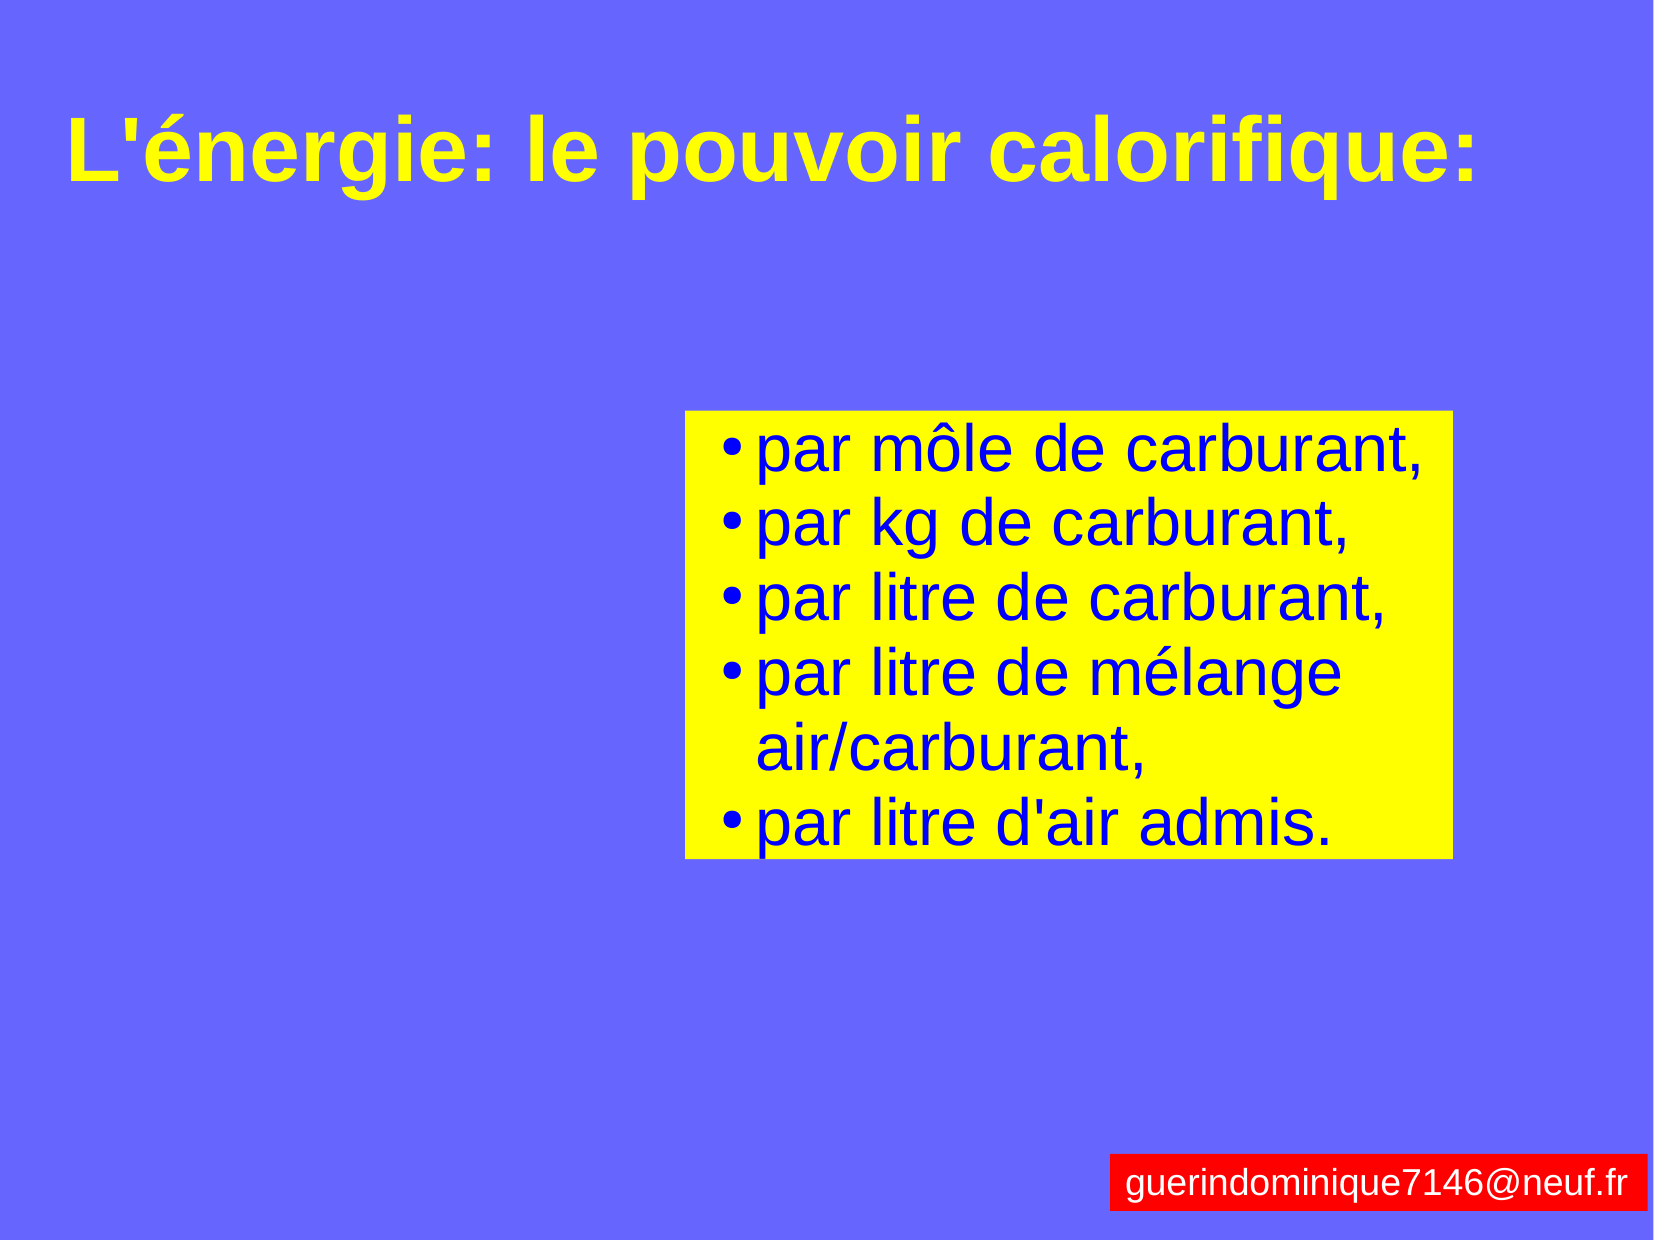

# L'énergie: le pouvoir calorifique:
par môle de carburant,
par kg de carburant,
par litre de carburant,
par litre de mélange air/carburant,
par litre d'air admis.
guerindominique7146@neuf.fr